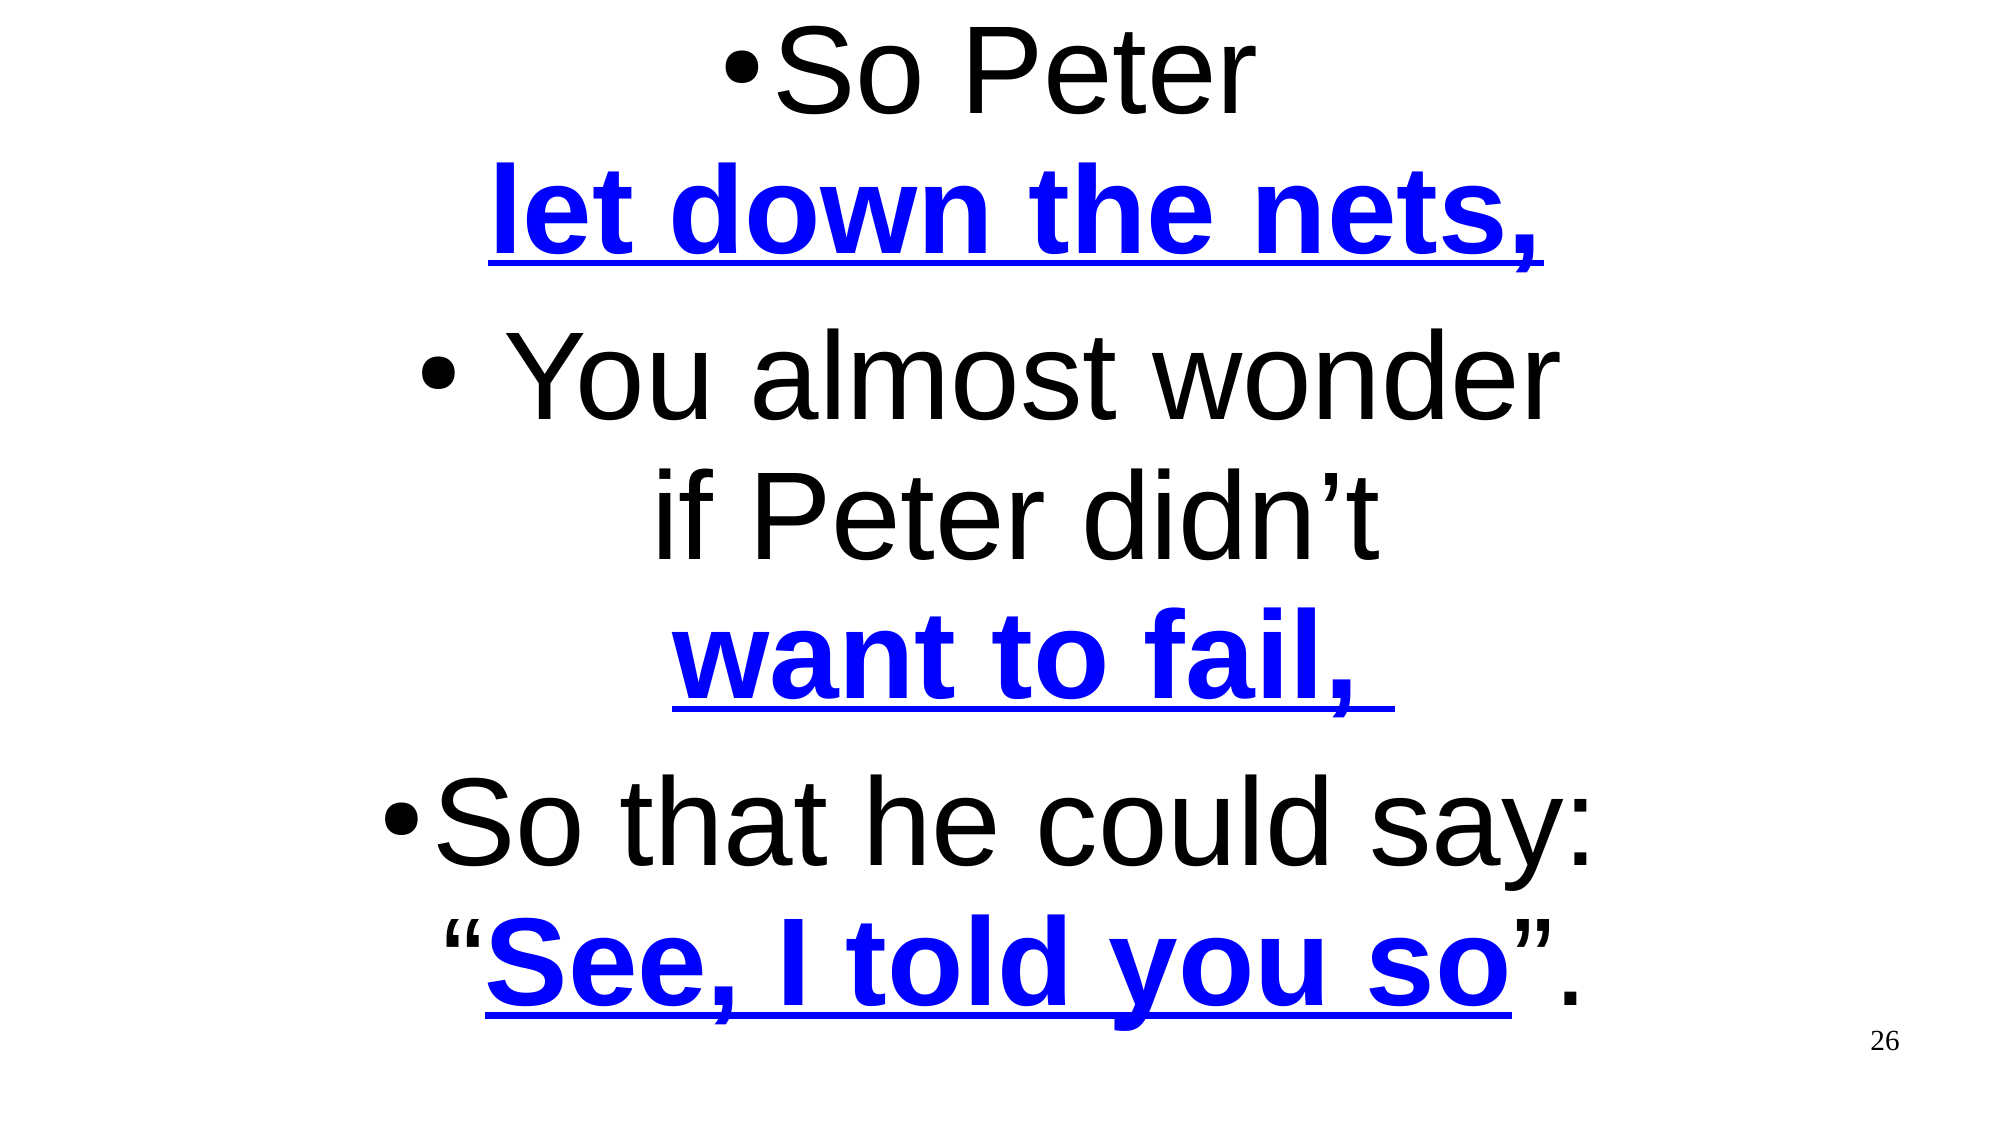

# So Peter let down the nets,
 You almost wonder
if Peter didn’t
want to fail,
So that he could say:
“See, I told you so”.
26